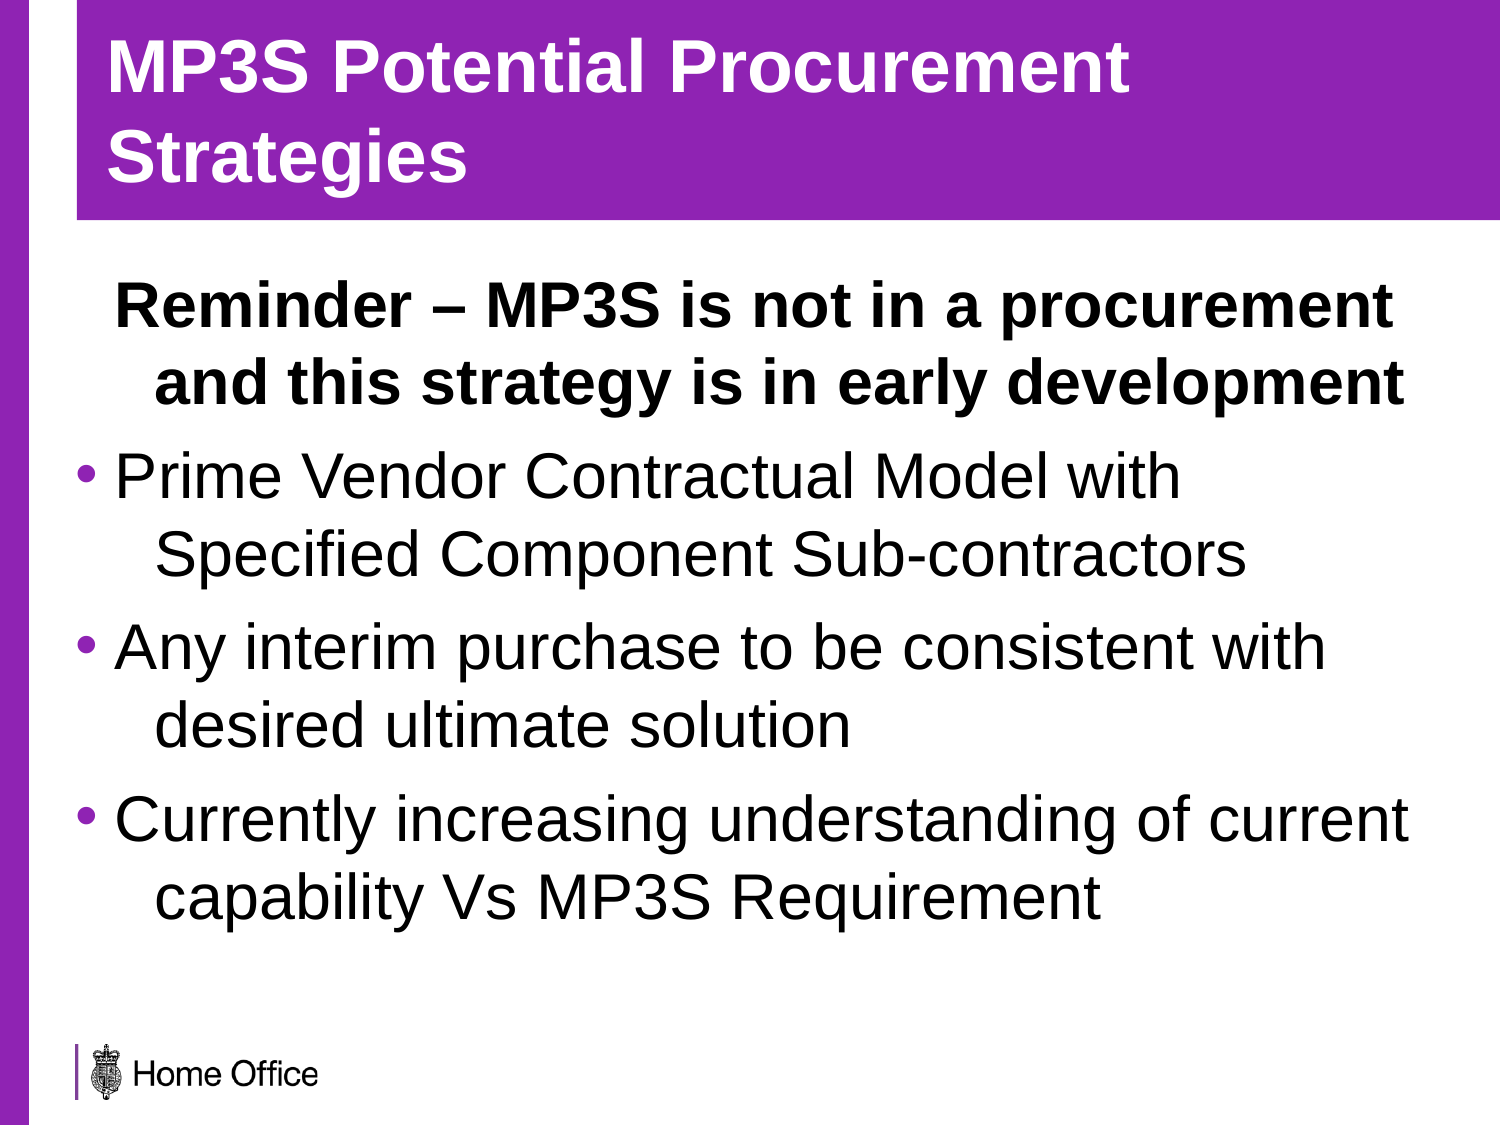

# MP3S Potential Procurement Strategies
Reminder – MP3S is not in a procurement and this strategy is in early development
Prime Vendor Contractual Model with Specified Component Sub-contractors
Any interim purchase to be consistent with desired ultimate solution
Currently increasing understanding of current capability Vs MP3S Requirement